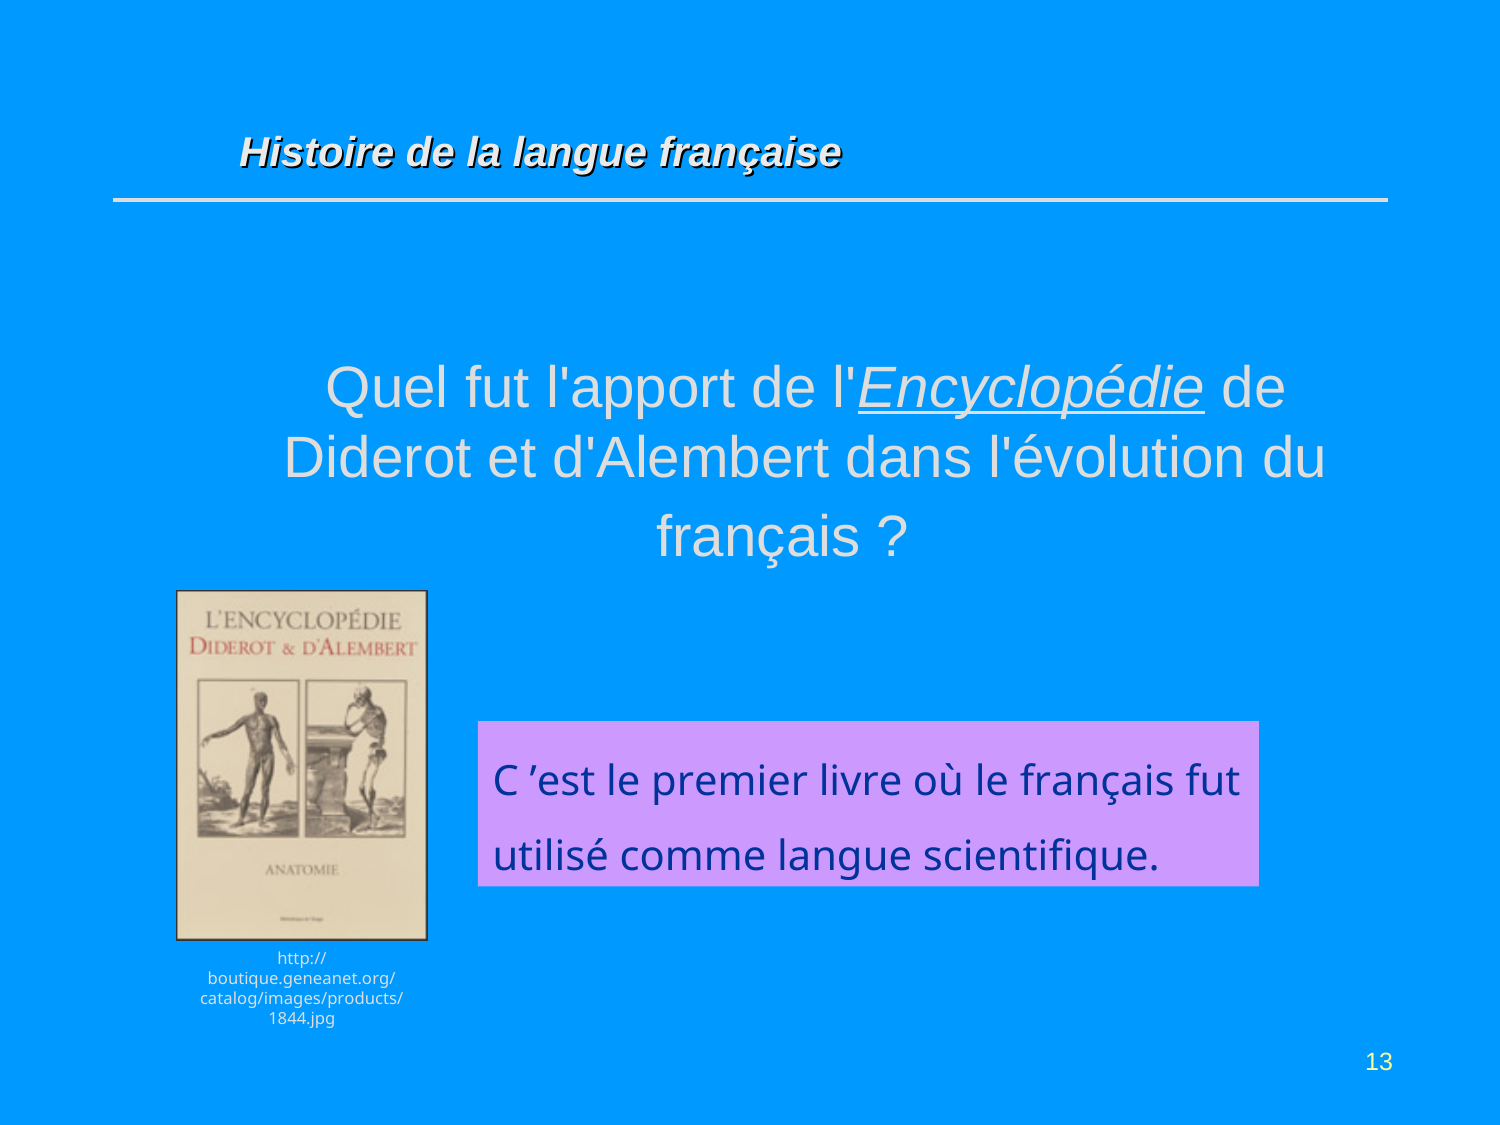

Histoire de la langue française
Quel fut l'apport de l'Encyclopédie de Diderot et d'Alembert dans l'évolution du français ?
http://boutique.geneanet.org/catalog/images/products/1844.jpg
C ’est le premier livre où le français fut utilisé comme langue scientifique.
13